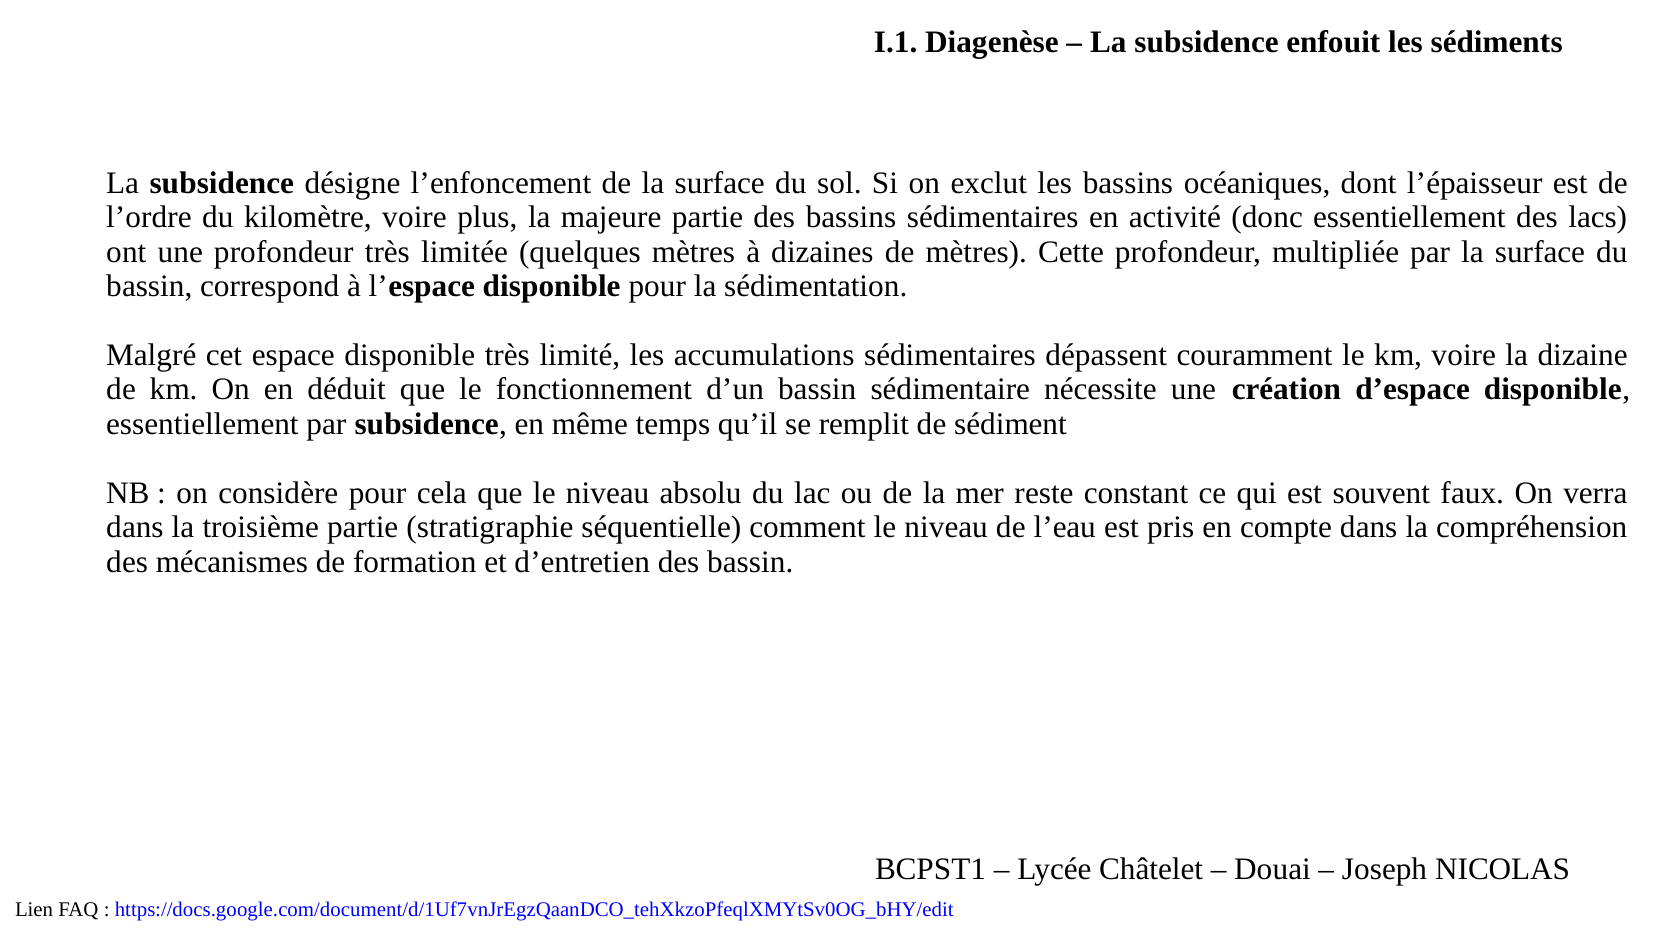

I.1. Diagenèse – La subsidence enfouit les sédiments
La subsidence désigne l’enfoncement de la surface du sol. Si on exclut les bassins océaniques, dont l’épaisseur est de l’ordre du kilomètre, voire plus, la majeure partie des bassins sédimentaires en activité (donc essentiellement des lacs) ont une profondeur très limitée (quelques mètres à dizaines de mètres). Cette profondeur, multipliée par la surface du bassin, correspond à l’espace disponible pour la sédimentation.
Malgré cet espace disponible très limité, les accumulations sédimentaires dépassent couramment le km, voire la dizaine de km. On en déduit que le fonctionnement d’un bassin sédimentaire nécessite une création d’espace disponible, essentiellement par subsidence, en même temps qu’il se remplit de sédiment
NB : on considère pour cela que le niveau absolu du lac ou de la mer reste constant ce qui est souvent faux. On verra dans la troisième partie (stratigraphie séquentielle) comment le niveau de l’eau est pris en compte dans la compréhension des mécanismes de formation et d’entretien des bassin.
BCPST1 – Lycée Châtelet – Douai – Joseph NICOLAS
Lien FAQ : https://docs.google.com/document/d/1Uf7vnJrEgzQaanDCO_tehXkzoPfeqlXMYtSv0OG_bHY/edit